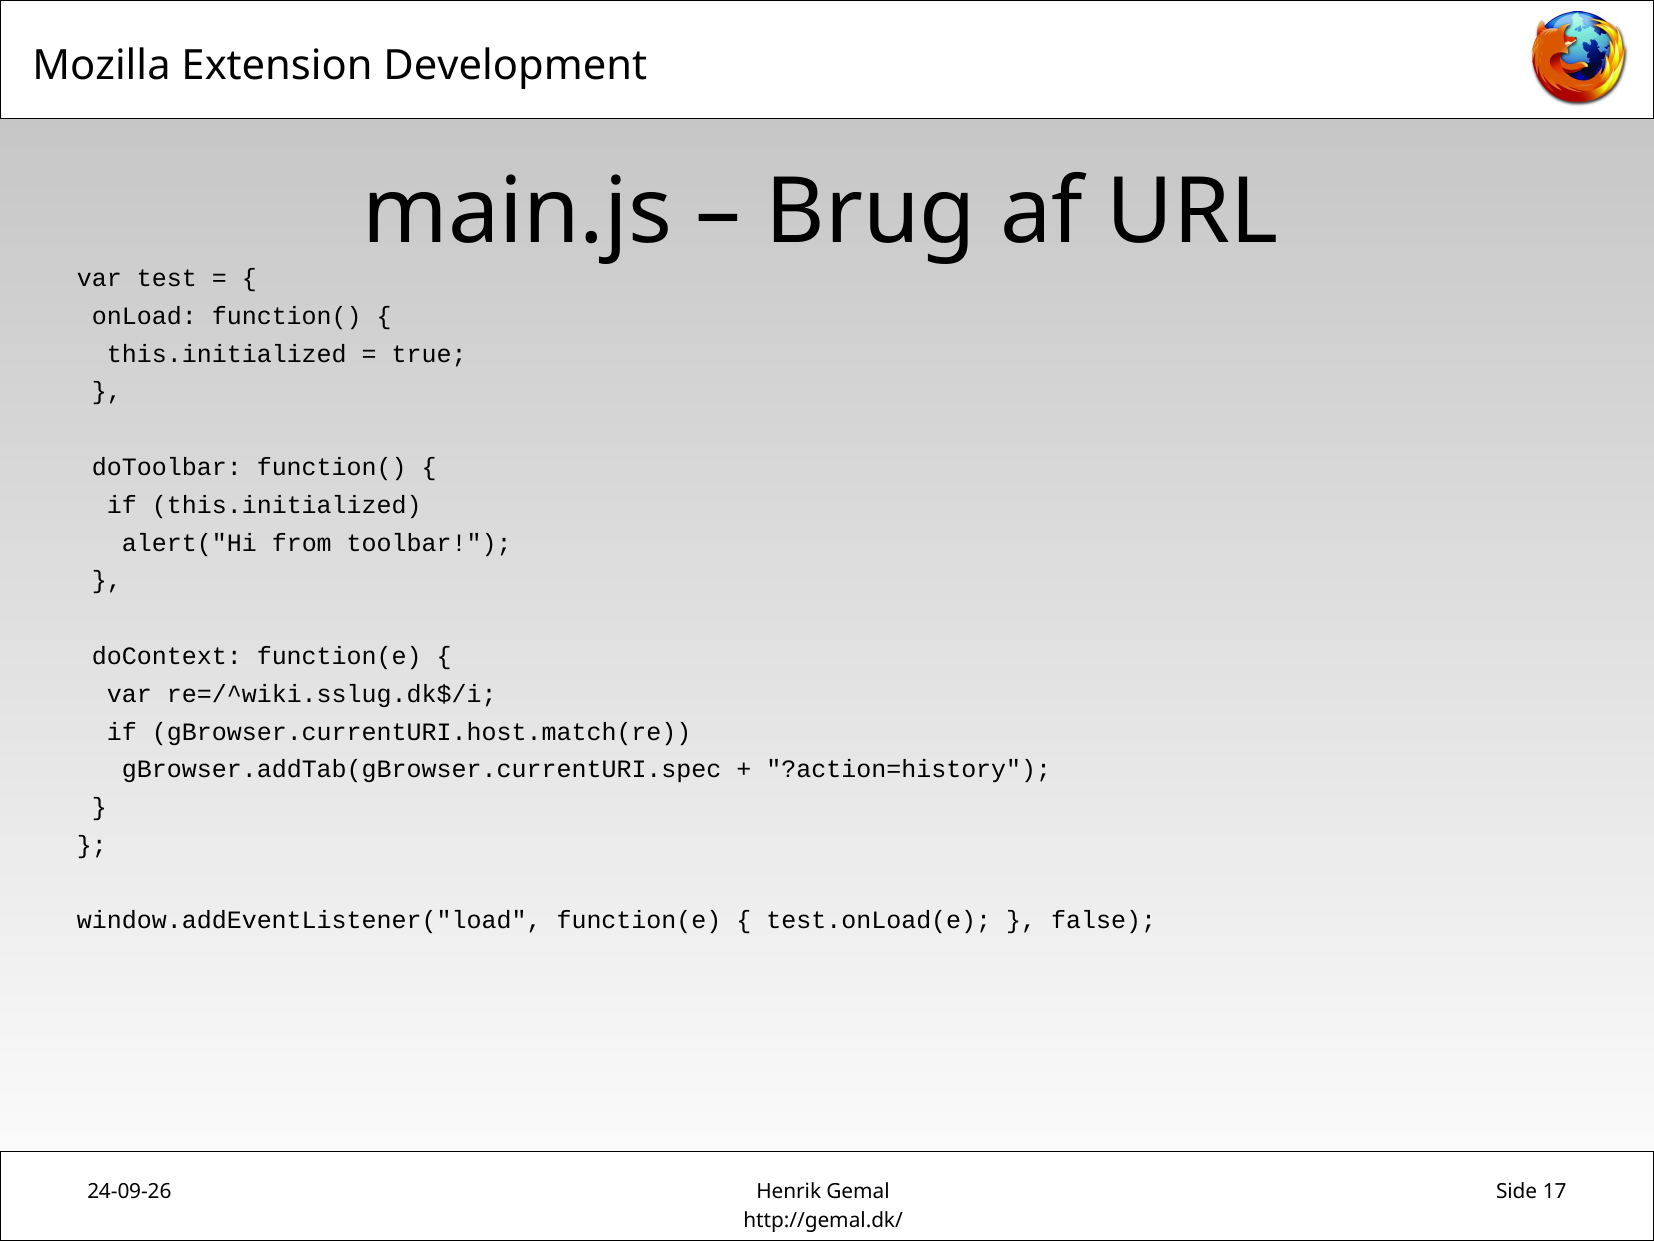

# main.js – Brug af URL
var test = {
 onLoad: function() {
 this.initialized = true;
 },
 doToolbar: function() {
 if (this.initialized)
 alert("Hi from toolbar!");
 },
 doContext: function(e) {
 var re=/^wiki.sslug.dk$/i;
 if (gBrowser.currentURI.host.match(re))
 gBrowser.addTab(gBrowser.currentURI.spec + "?action=history");
 }
};
window.addEventListener("load", function(e) { test.onLoad(e); }, false);
17